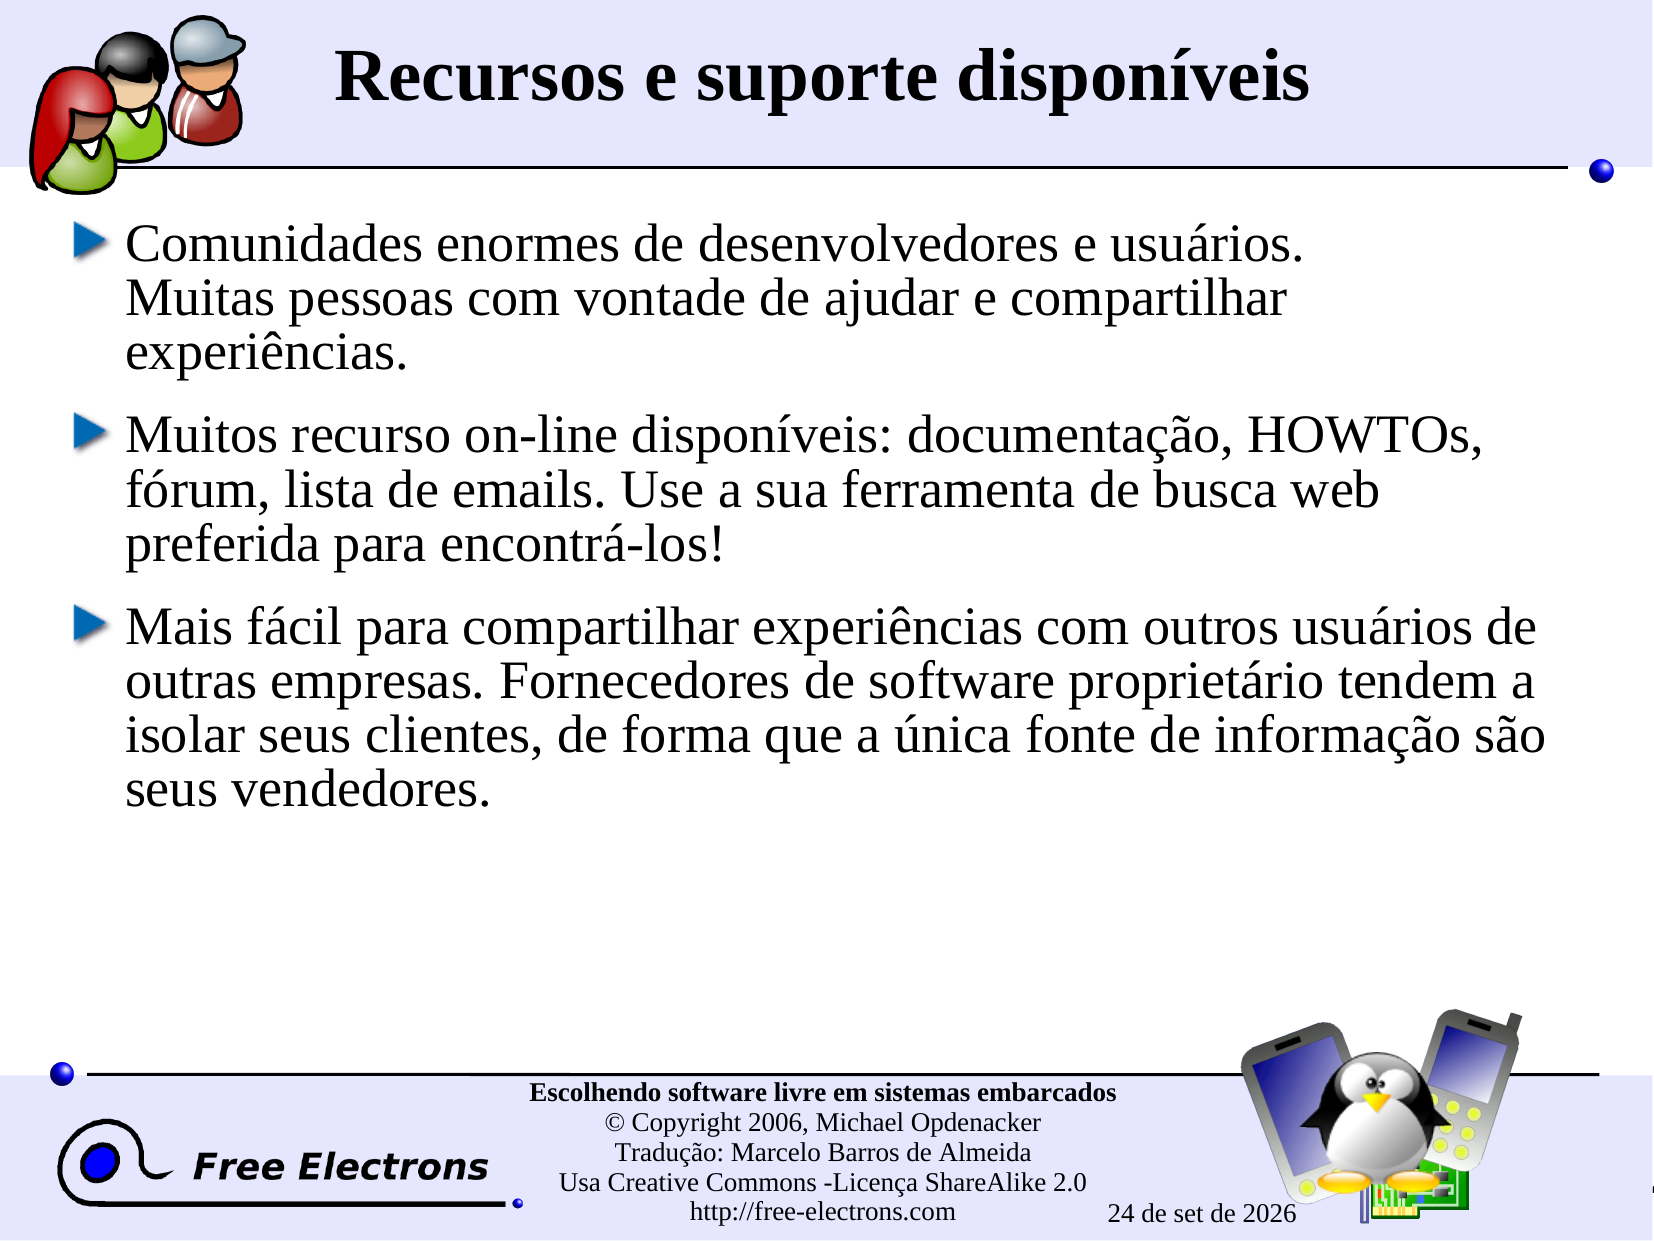

# Recursos e suporte disponíveis
Comunidades enormes de desenvolvedores e usuários.
Muitas pessoas com vontade de ajudar e compartilhar experiências.
Muitos recurso on-line disponíveis: documentação, HOWTOs, fórum, lista de emails. Use a sua ferramenta de busca web preferida para encontrá-los!
Mais fácil para compartilhar experiências com outros usuários de outras empresas. Fornecedores de software proprietário tendem a isolar seus clientes, de forma que a única fonte de informação são seus vendedores.